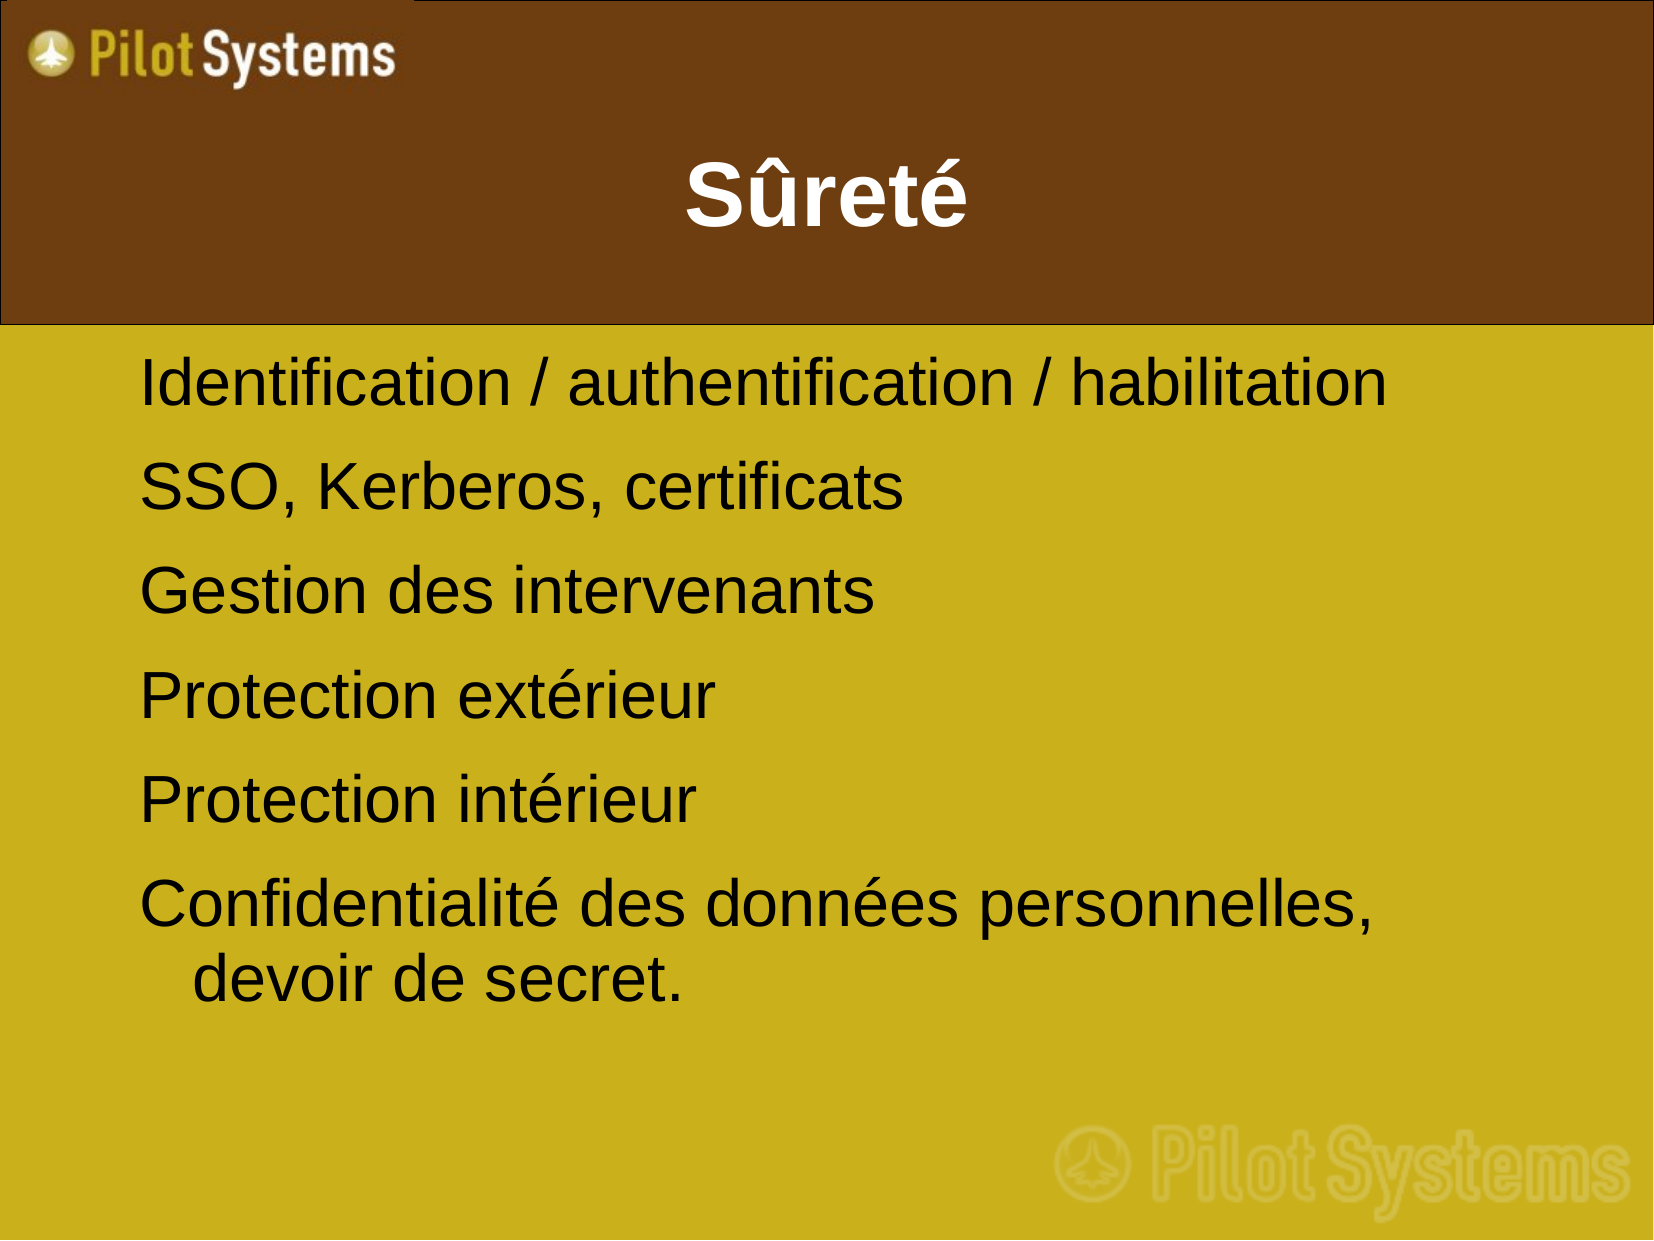

# Sûreté
Identification / authentification / habilitation
SSO, Kerberos, certificats
Gestion des intervenants
Protection extérieur
Protection intérieur
Confidentialité des données personnelles, devoir de secret.